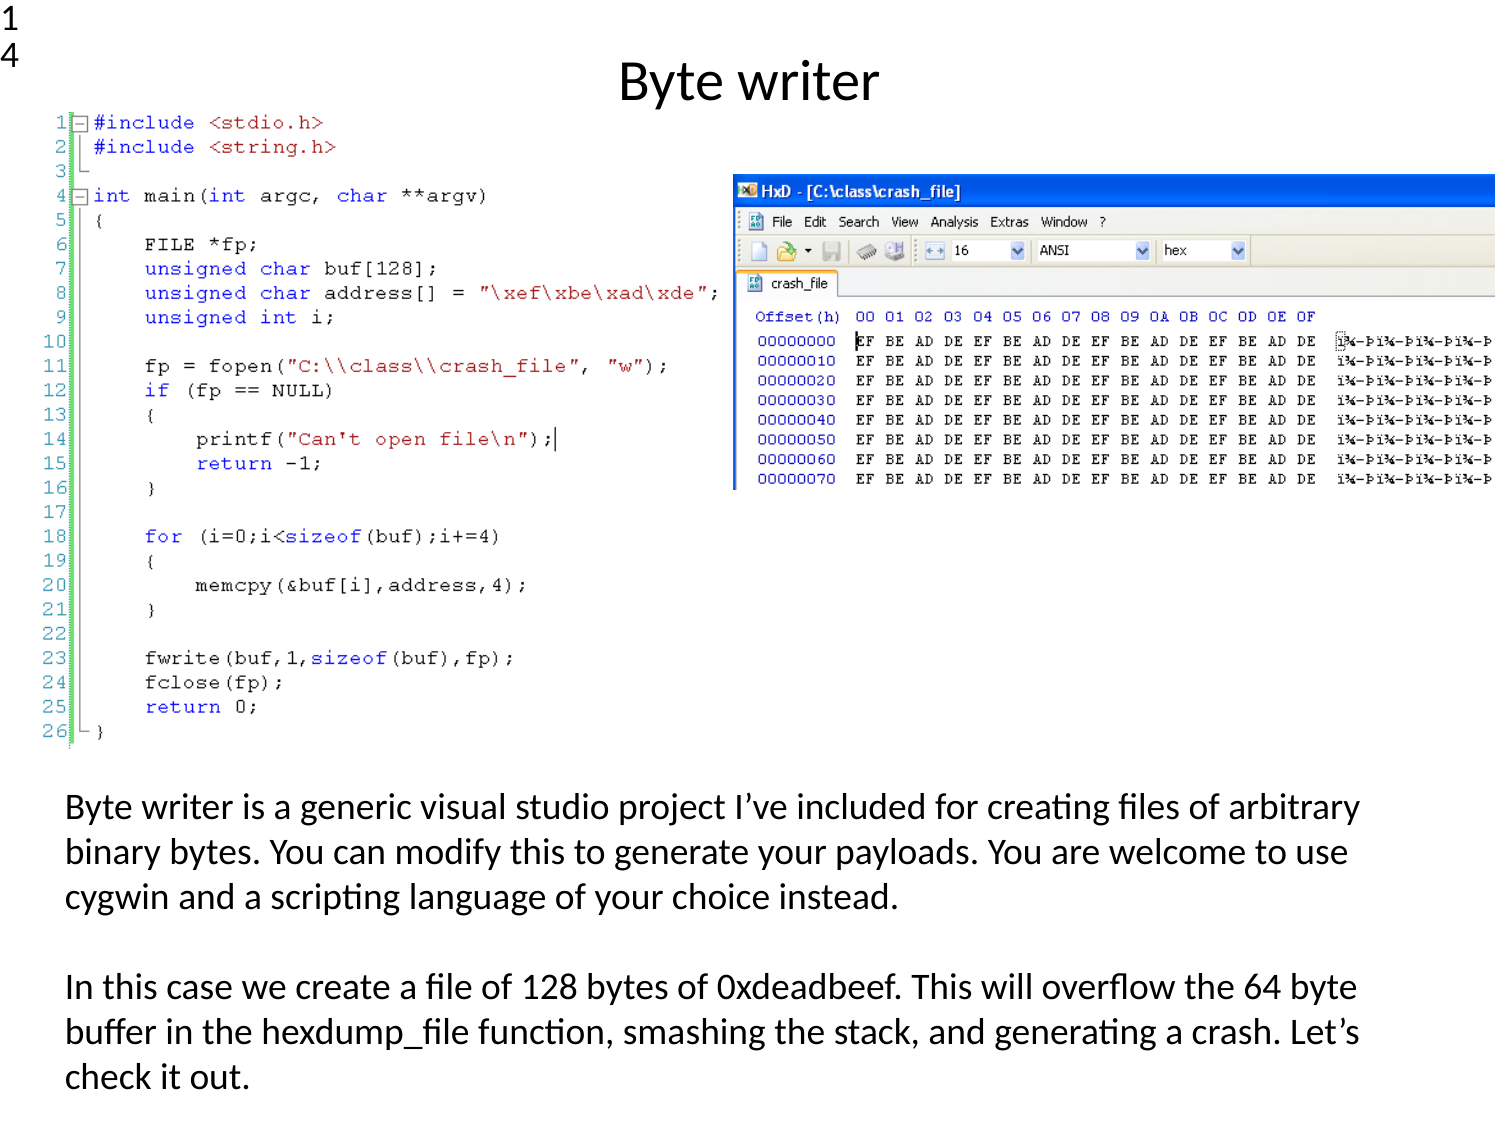

# Byte writer
Byte writer is a generic visual studio project I’ve included for creating files of arbitrary binary bytes. You can modify this to generate your payloads. You are welcome to use cygwin and a scripting language of your choice instead.
In this case we create a file of 128 bytes of 0xdeadbeef. This will overflow the 64 byte buffer in the hexdump_file function, smashing the stack, and generating a crash. Let’s check it out.